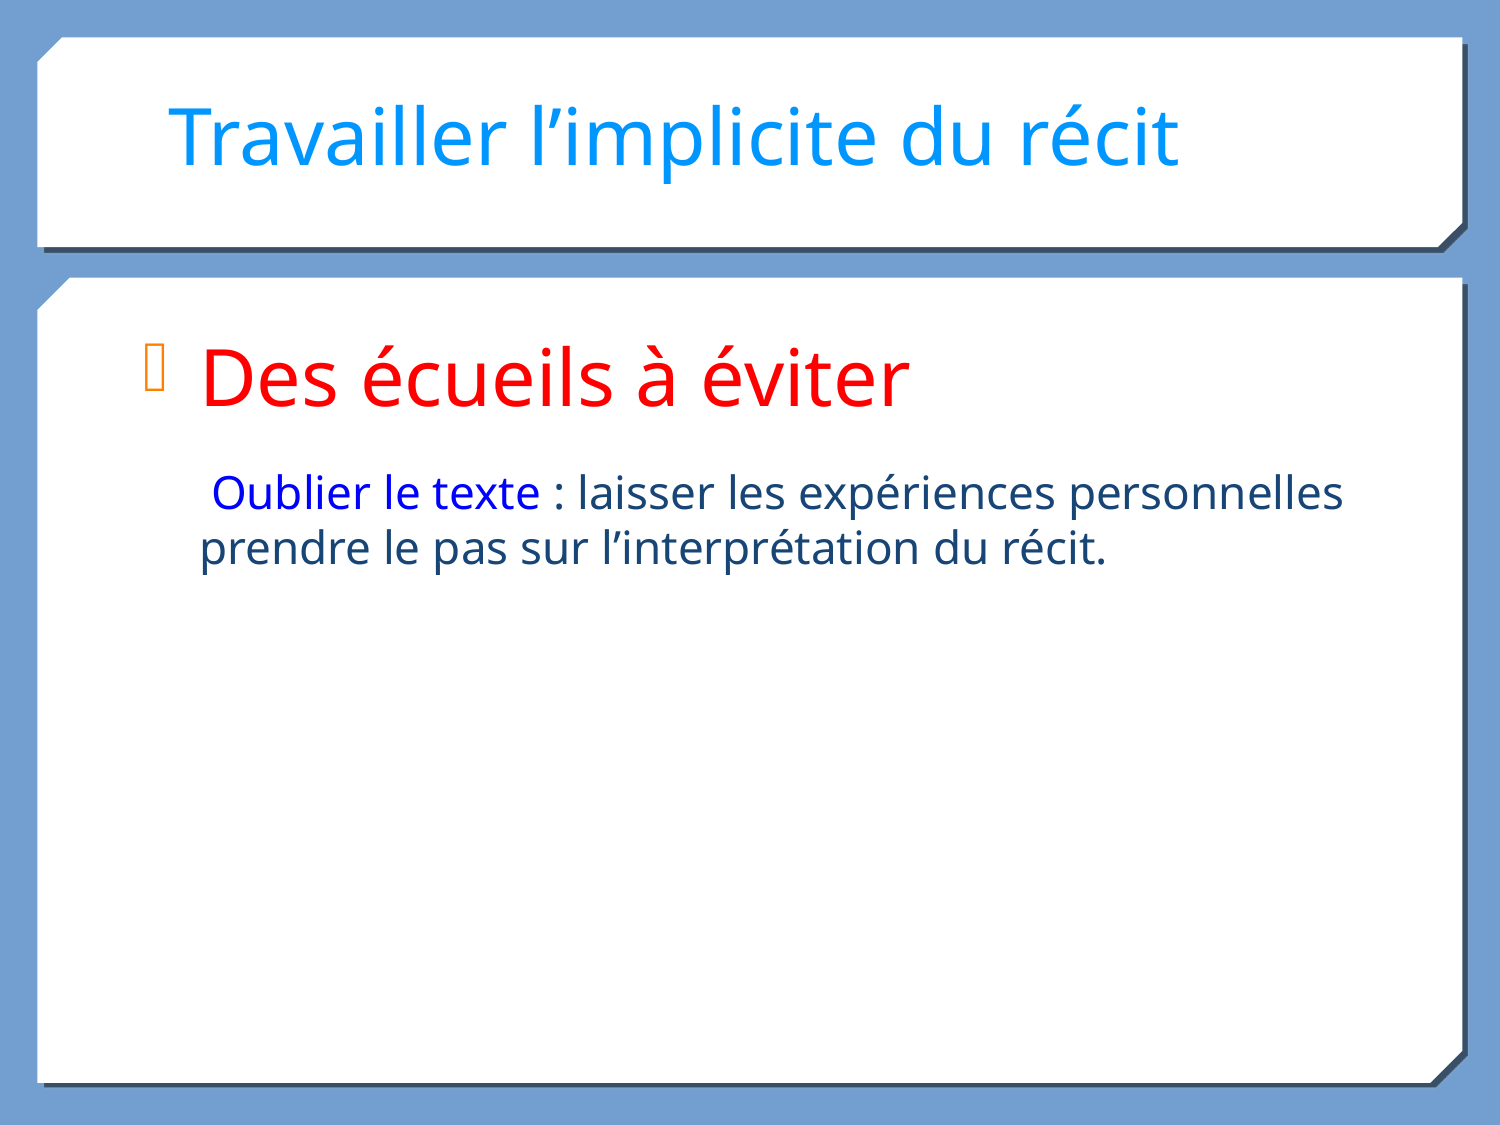

# Travailler l’implicite du récit
Des écueils à éviter
 Oublier le texte : laisser les expériences personnelles prendre le pas sur l’interprétation du récit.